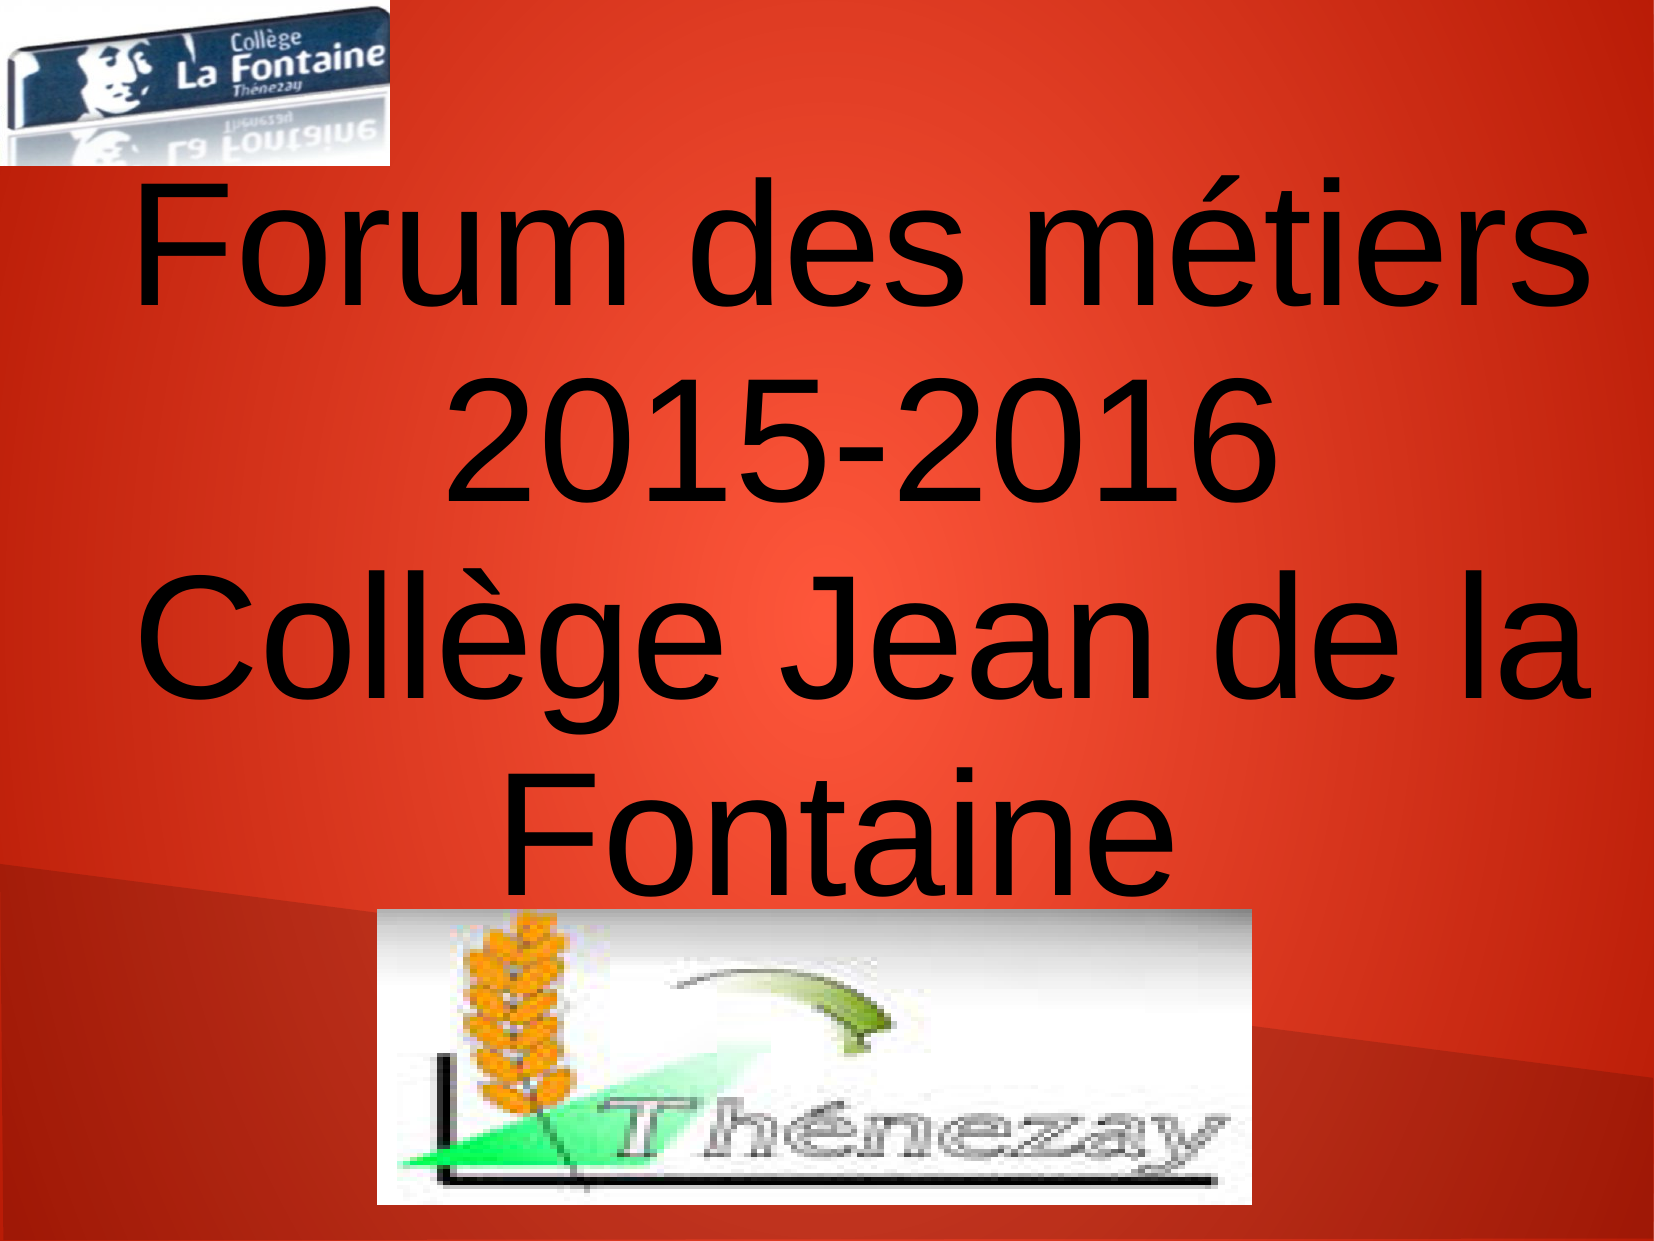

# Forum des métiers 2015-2016 Collège Jean de la Fontaine